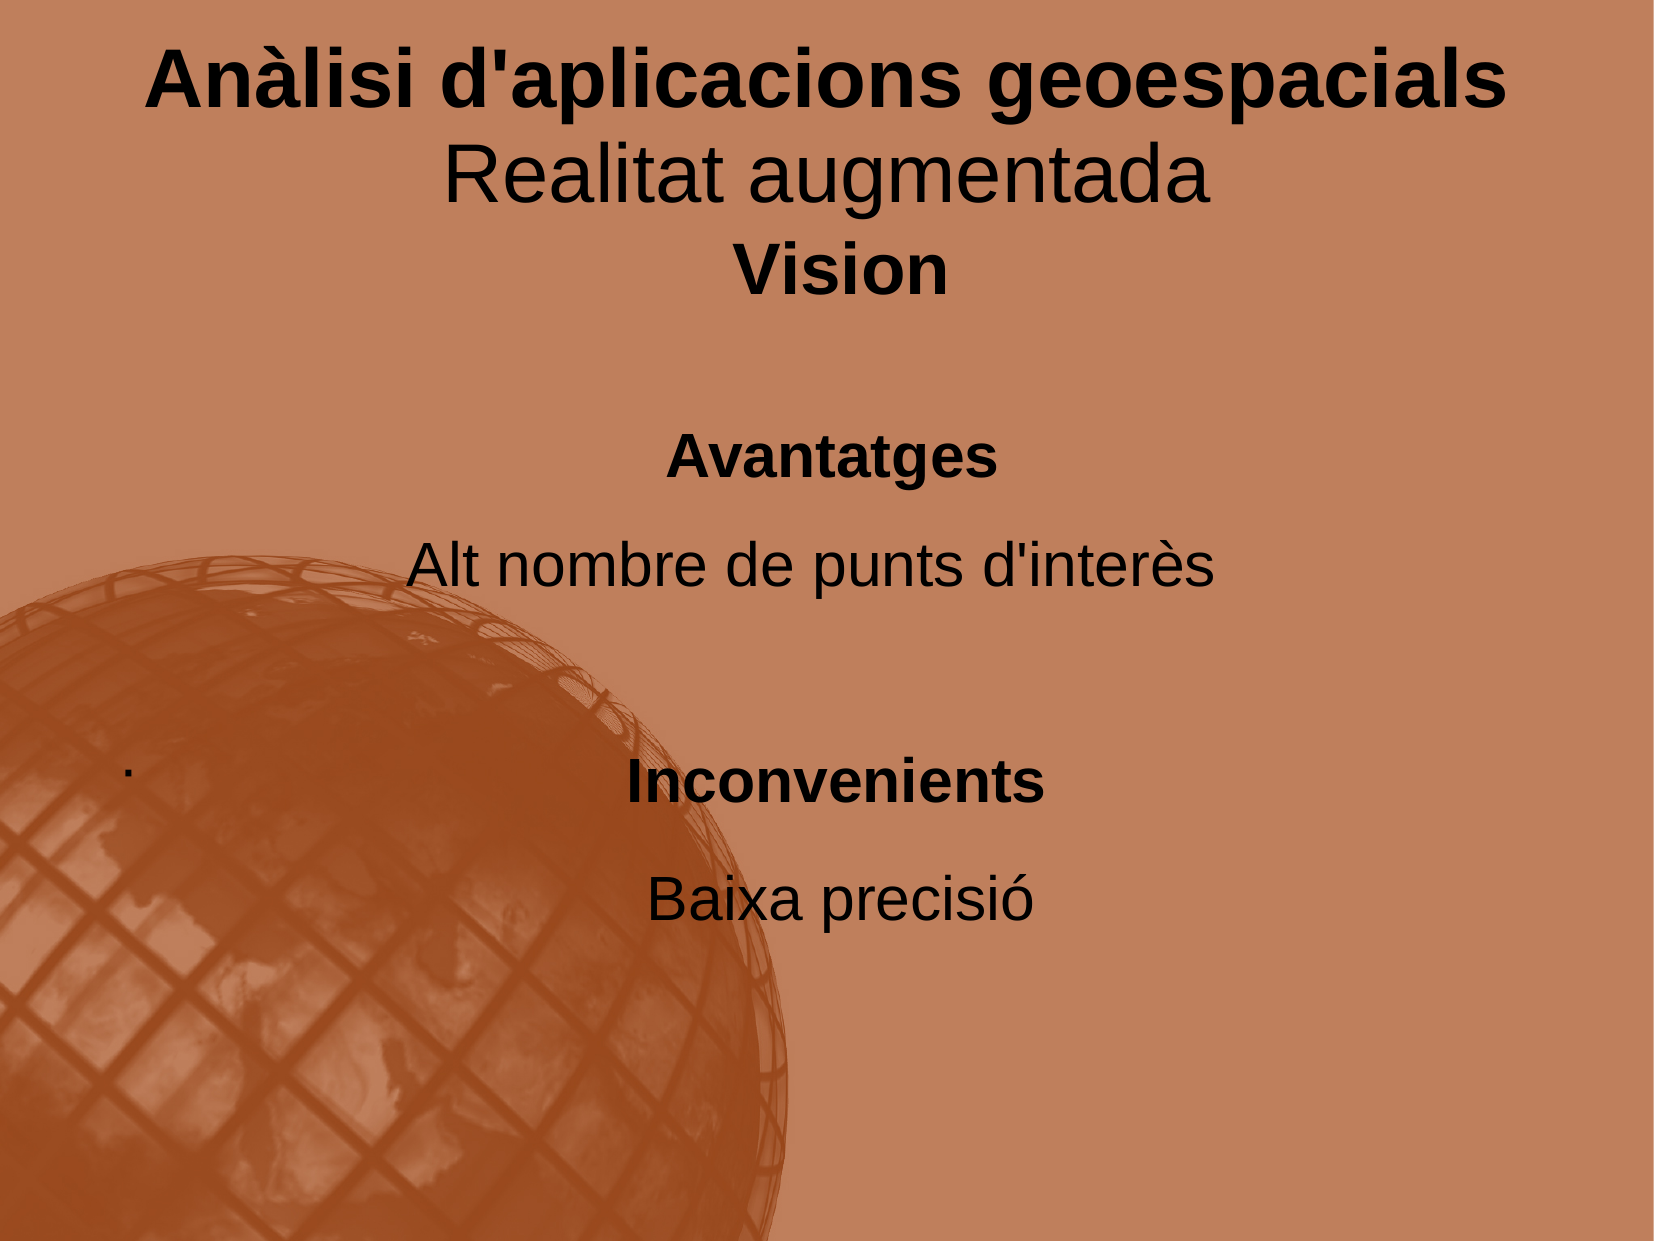

# Anàlisi d'aplicacions geoespacials
Realitat augmentada
Vision
·
Avantatges
Alt nombre de punts d'interès
Inconvenients
Baixa precisió